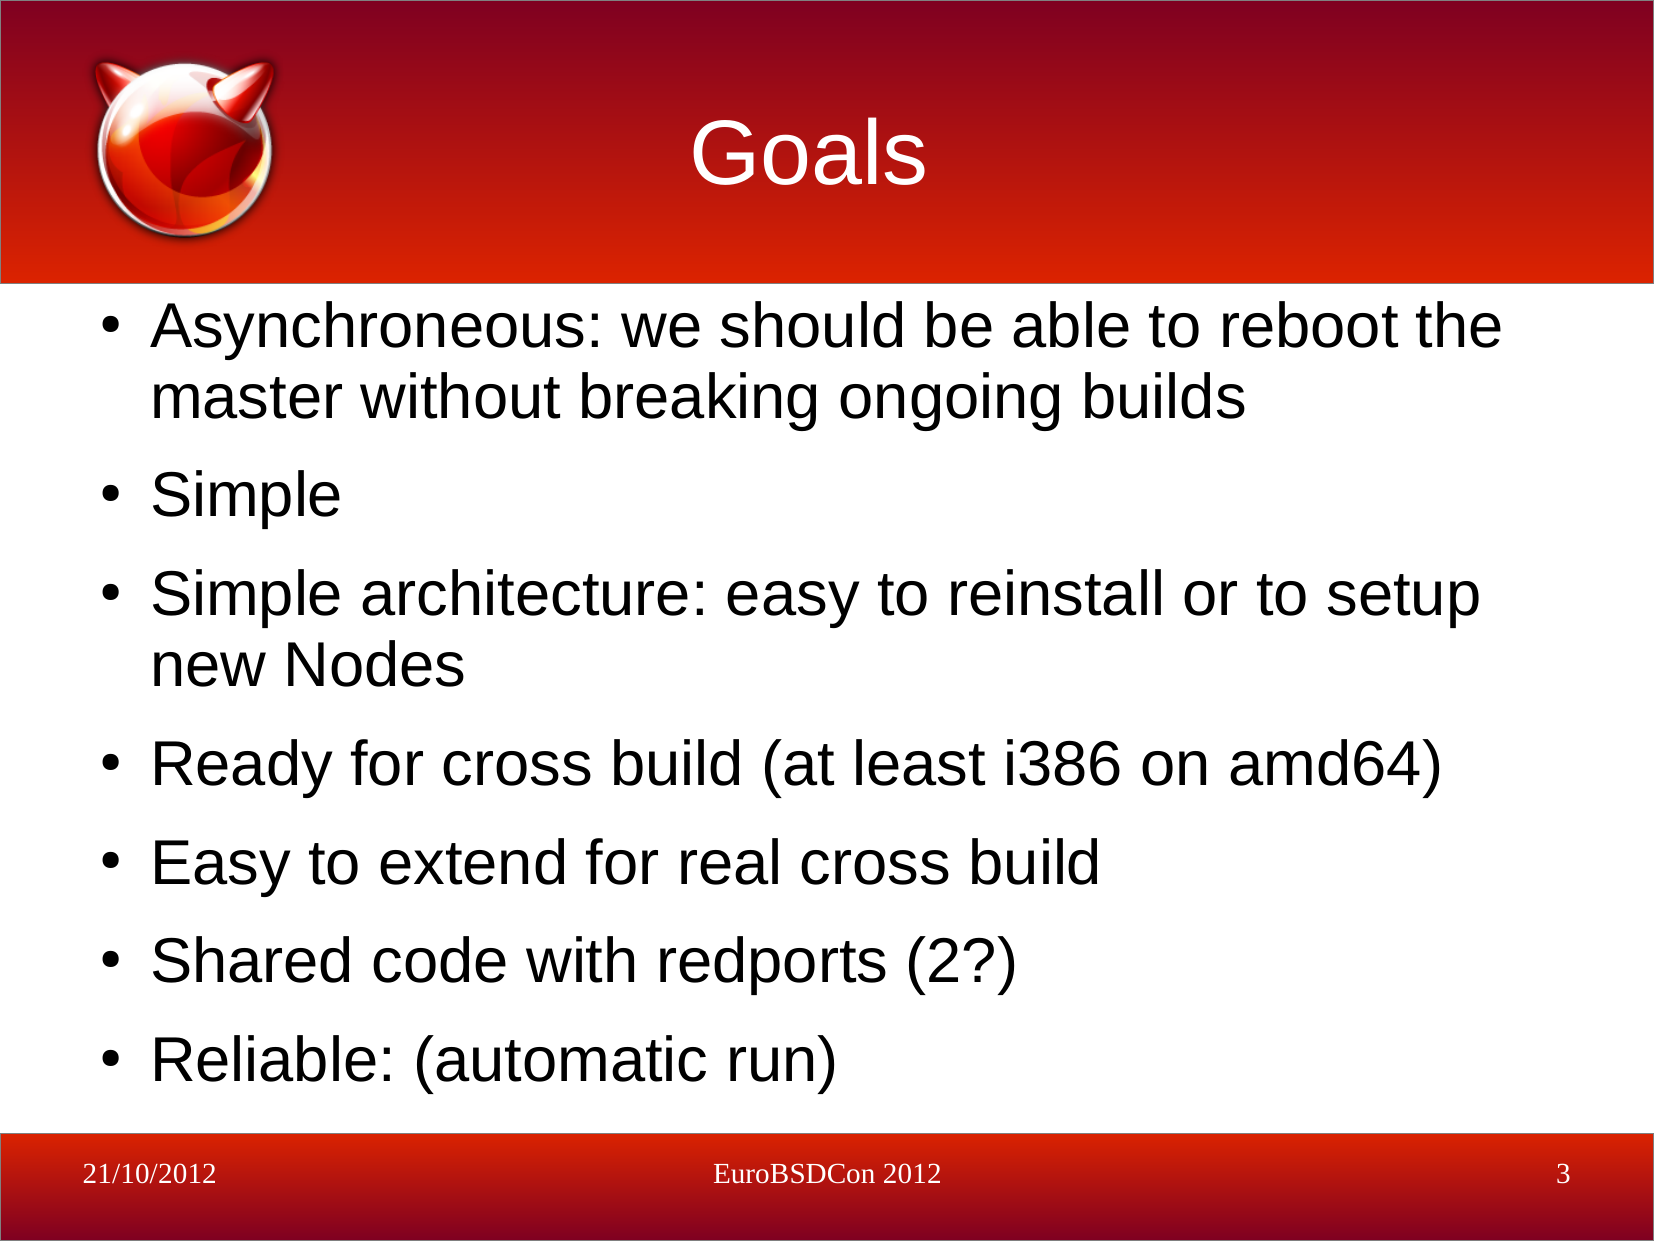

# Goals
Asynchroneous: we should be able to reboot the master without breaking ongoing builds
Simple
Simple architecture: easy to reinstall or to setup new Nodes
Ready for cross build (at least i386 on amd64)
Easy to extend for real cross build
Shared code with redports (2?)
Reliable: (automatic run)
21/10/2012
EuroBSDCon 2012
3